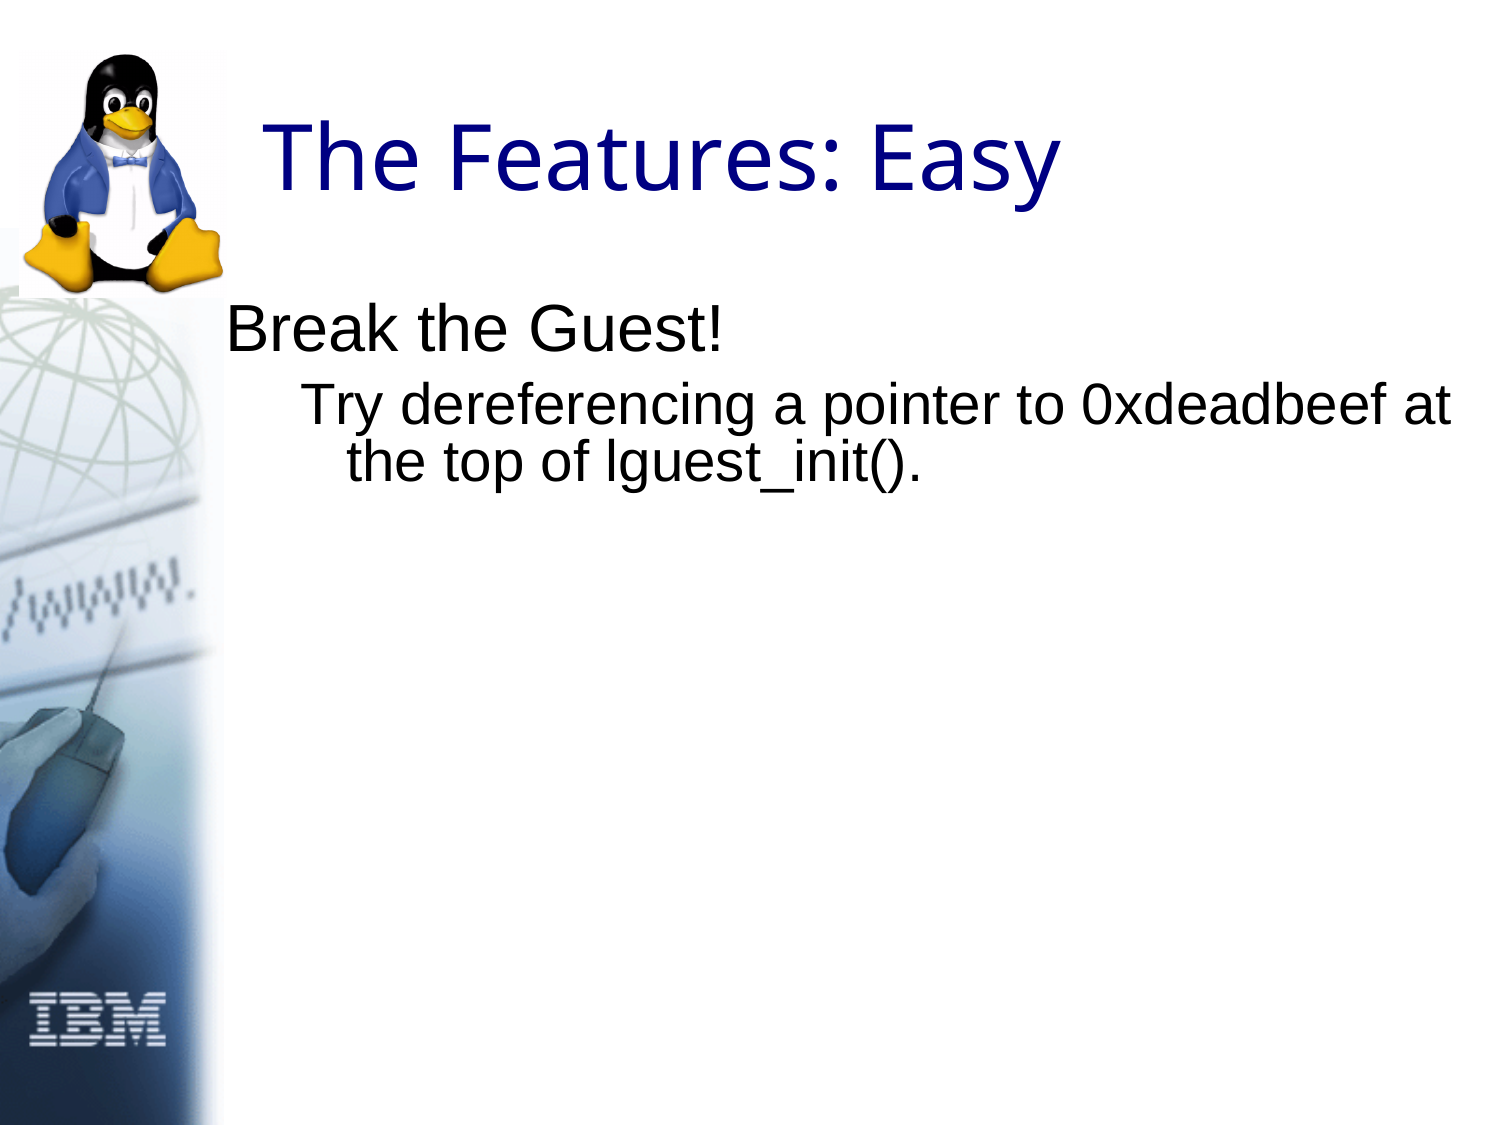

# The Features: Easy
Break the Guest!
Try dereferencing a pointer to 0xdeadbeef at the top of lguest_init().